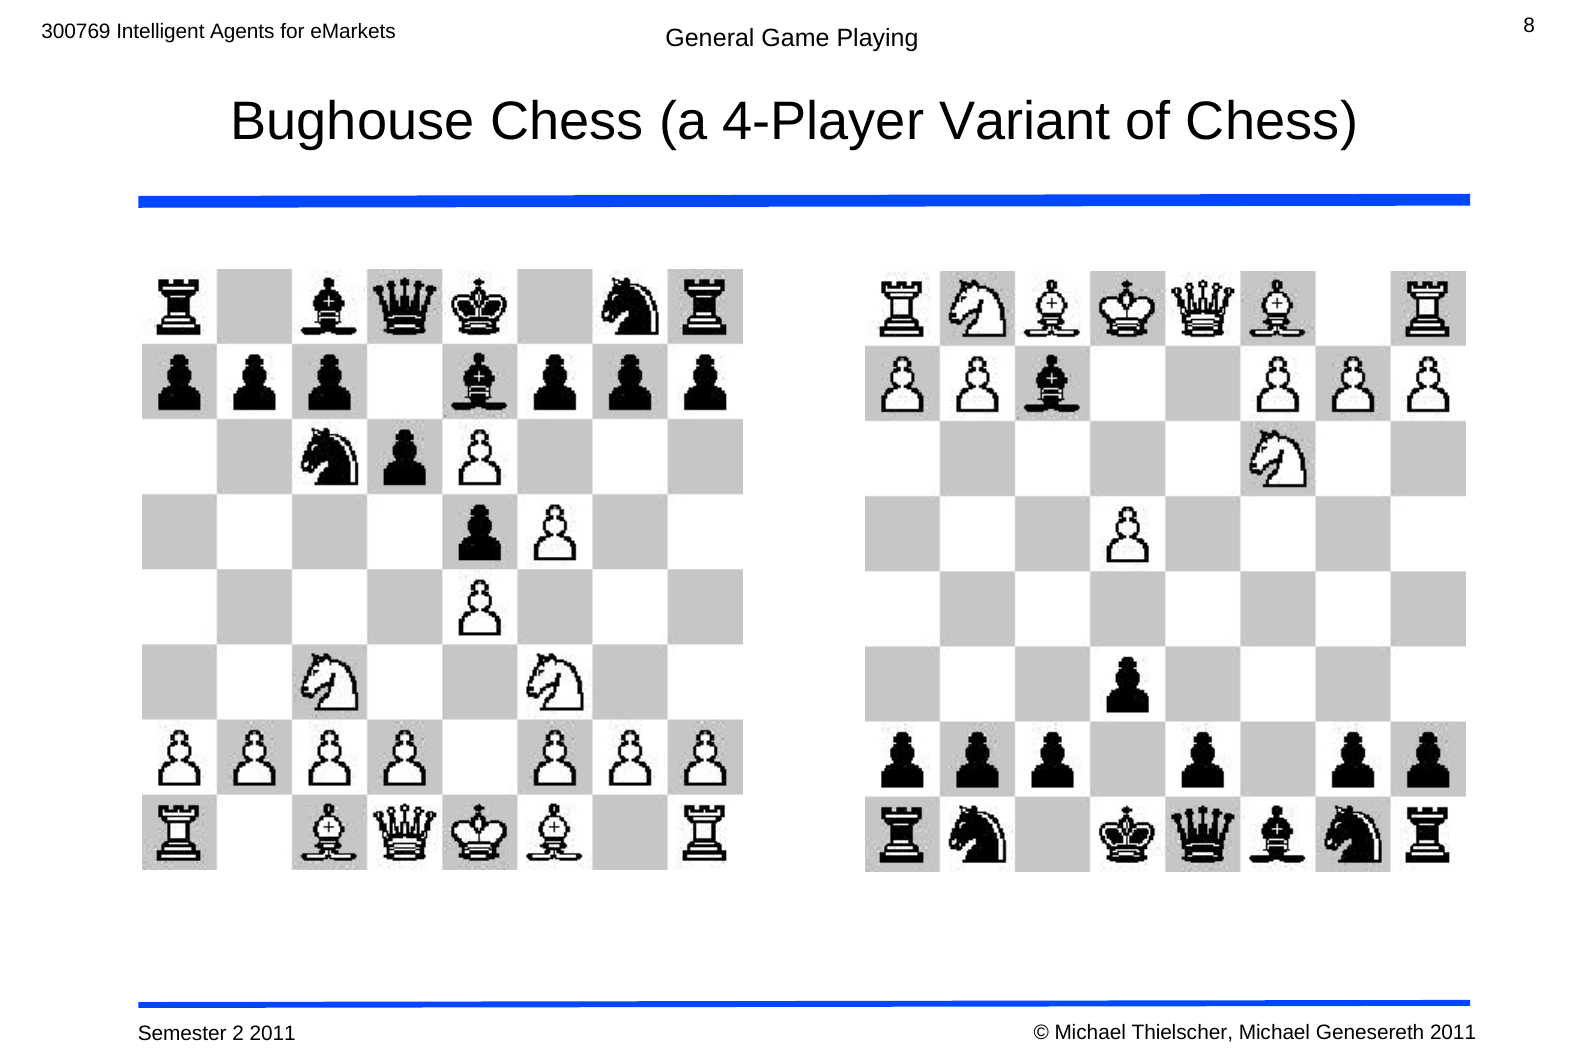

# Bughouse Chess (a 4-Player Variant of Chess)